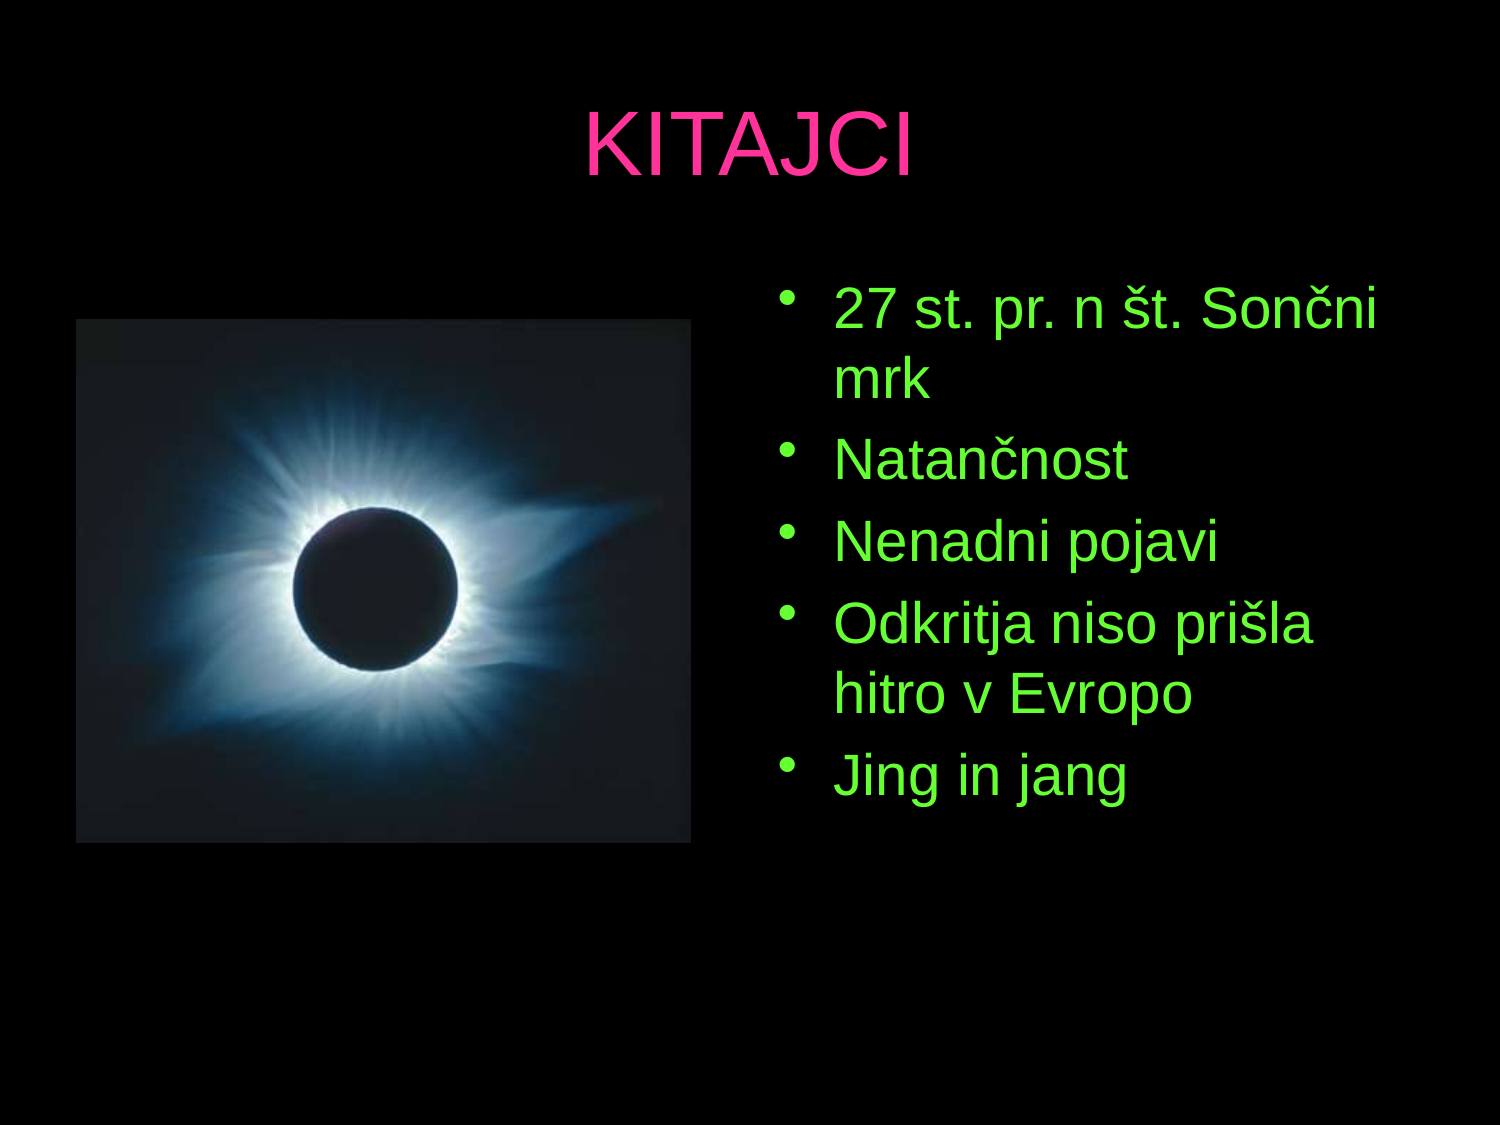

# KITAJCI
27 st. pr. n št. Sončni mrk
Natančnost
Nenadni pojavi
Odkritja niso prišla hitro v Evropo
Jing in jang